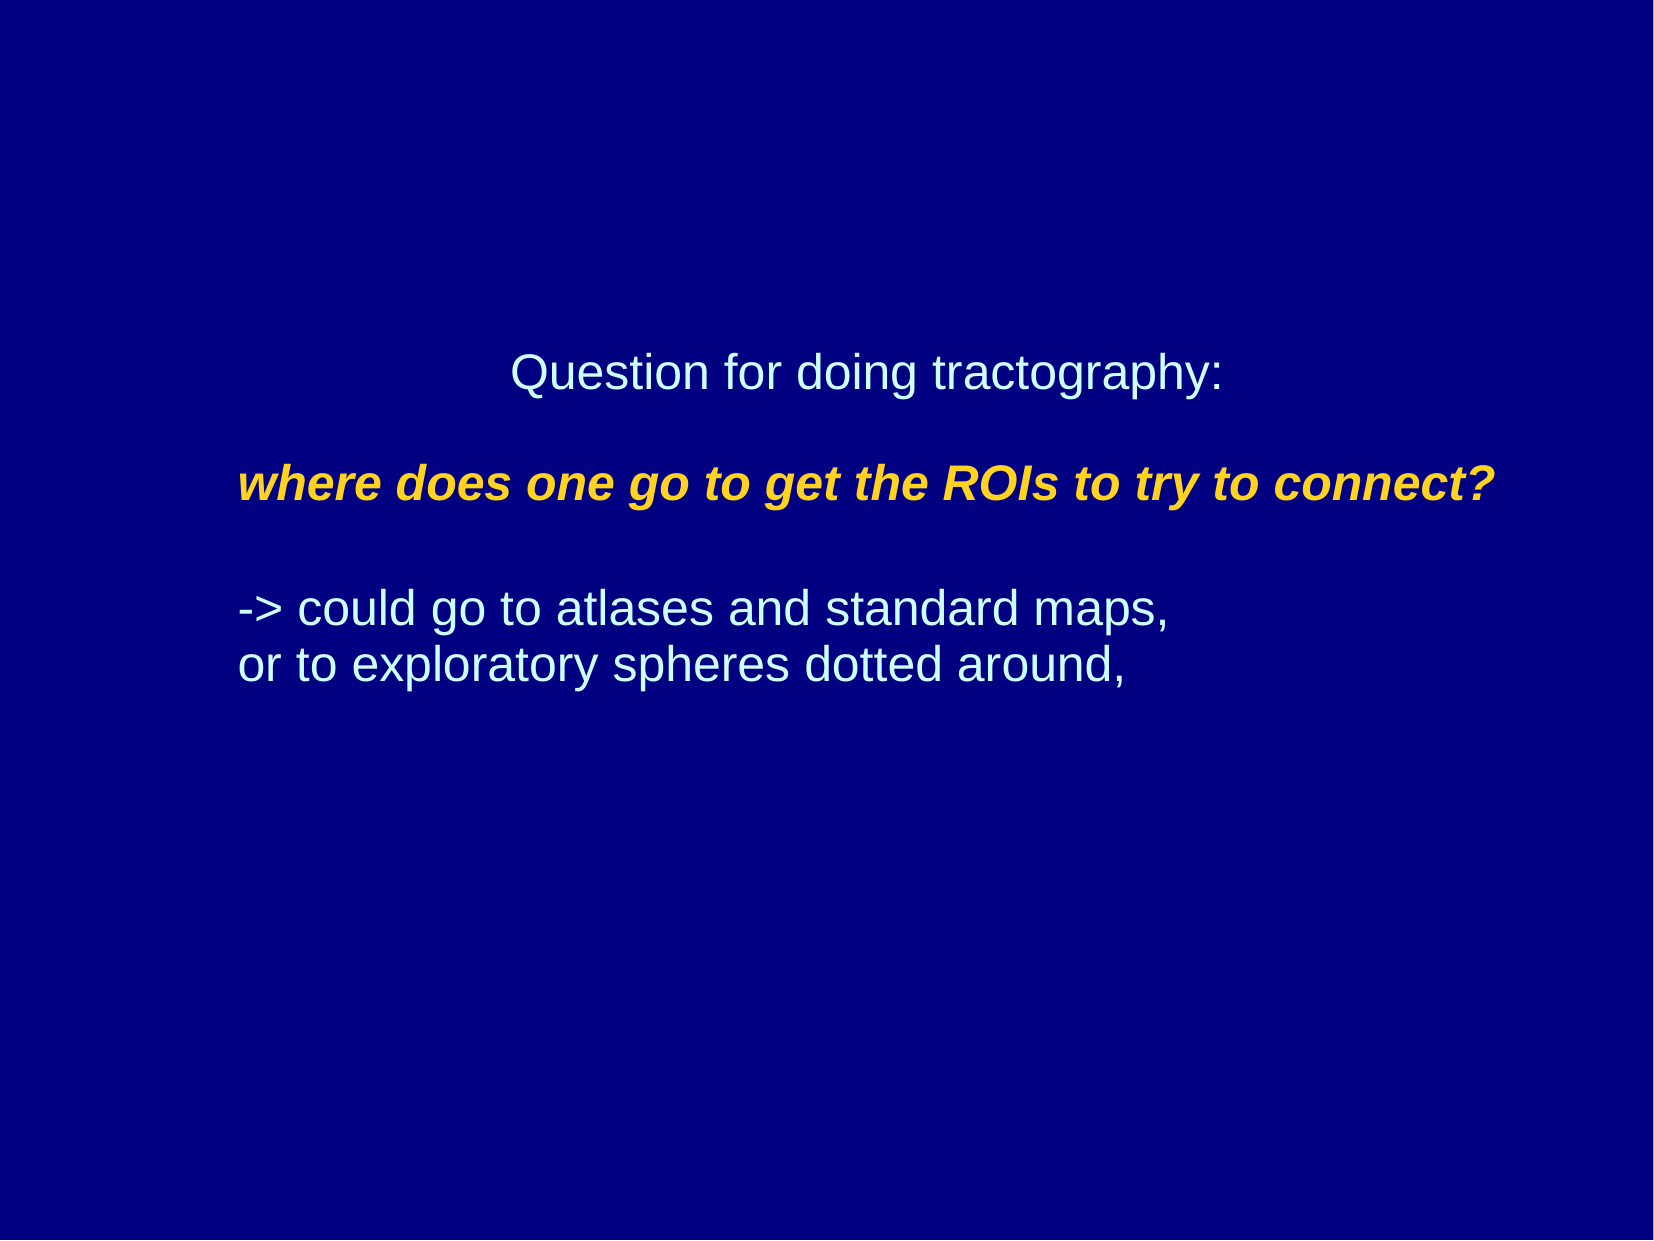

Question for doing tractography:
where does one go to get the ROIs to try to connect?
-> could go to atlases and standard maps,
or to exploratory spheres dotted around,